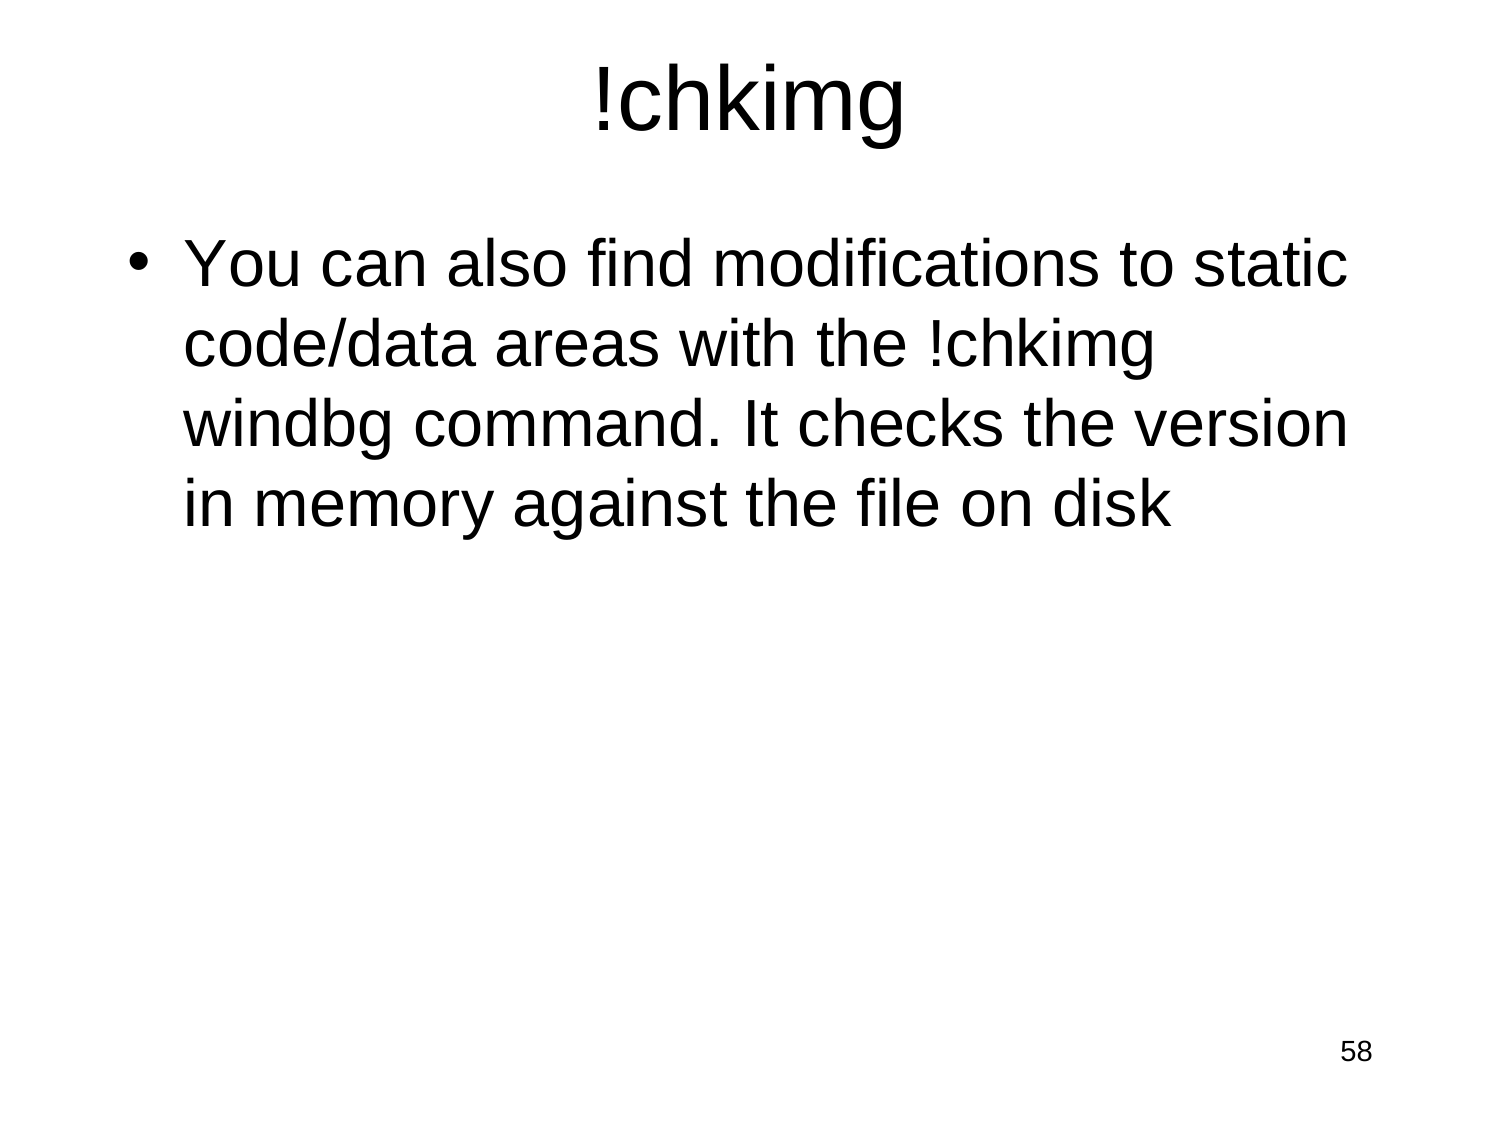

# !chkimg
You can also find modifications to static code/data areas with the !chkimg windbg command. It checks the version in memory against the file on disk